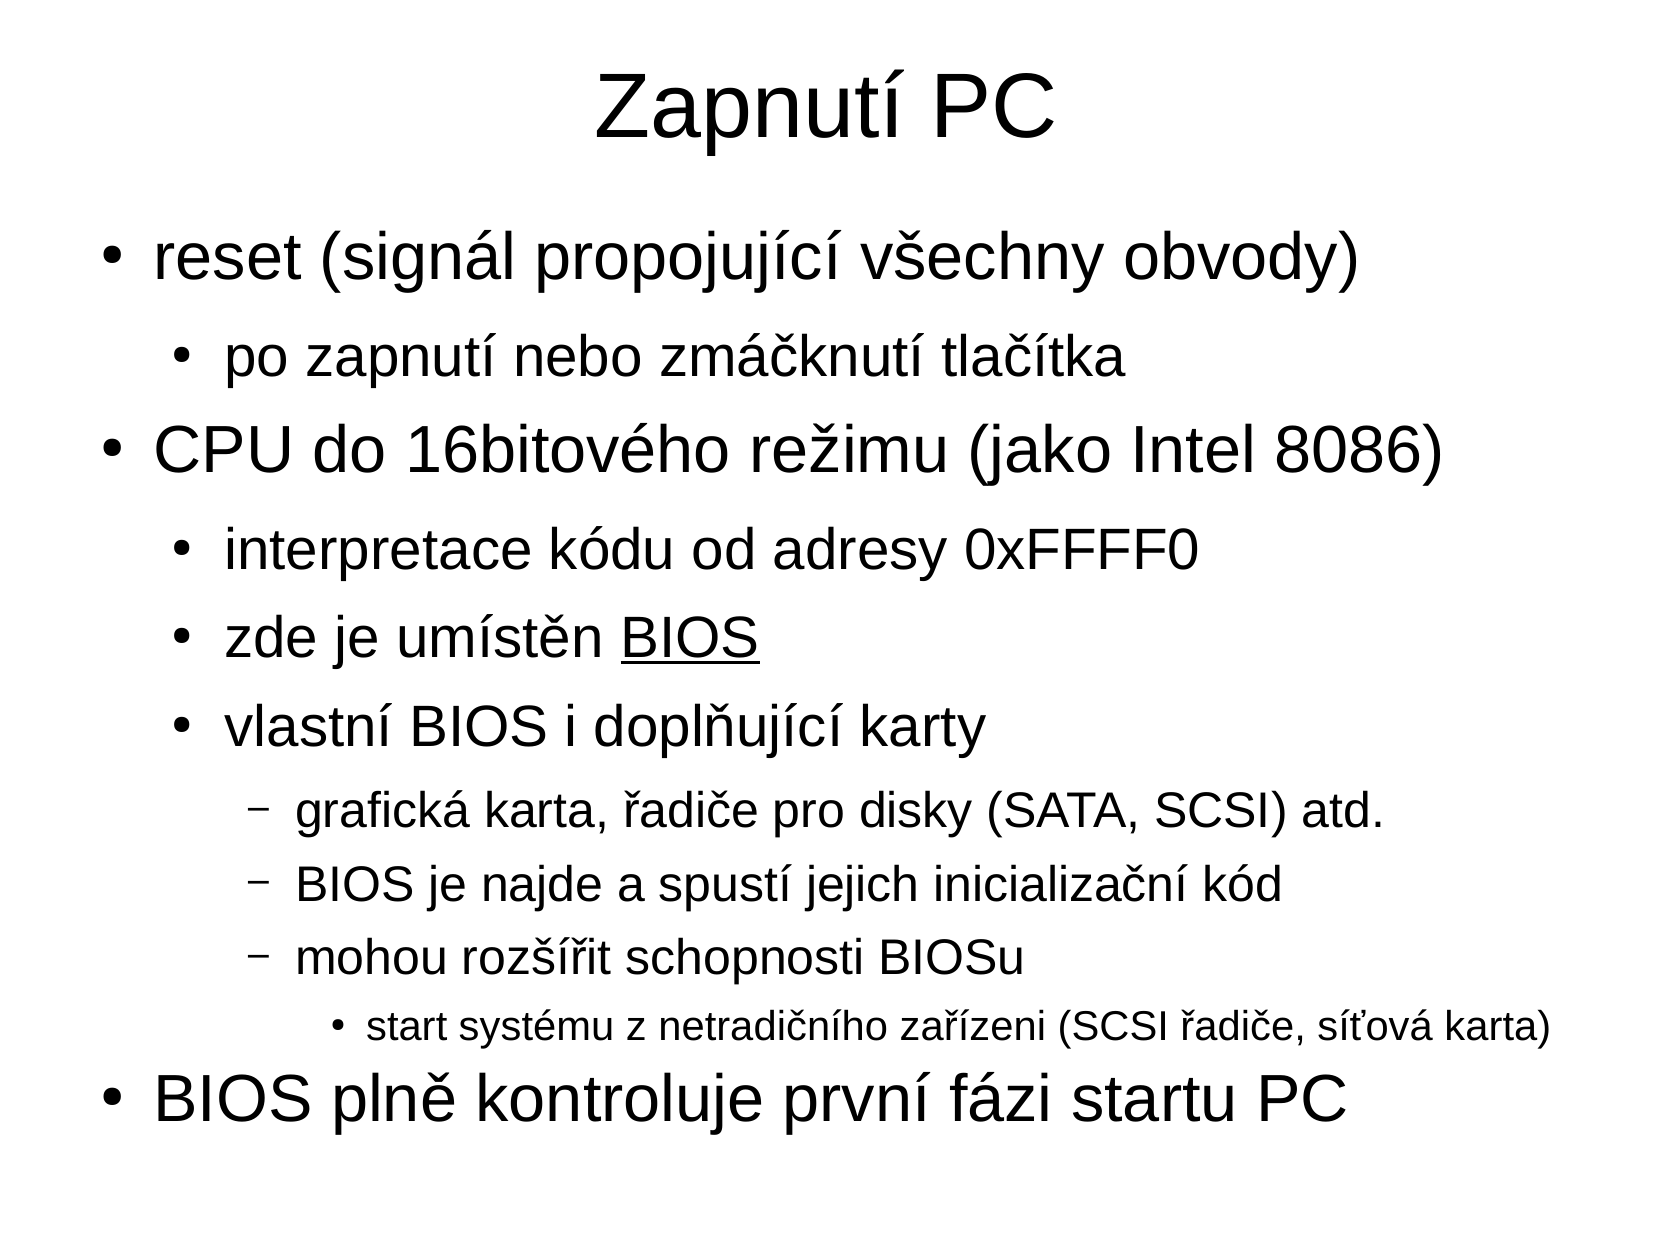

# Zapnutí PC
reset (signál propojující všechny obvody)
po zapnutí nebo zmáčknutí tlačítka
CPU do 16bitového režimu (jako Intel 8086)
interpretace kódu od adresy 0xFFFF0
zde je umístěn BIOS
vlastní BIOS i doplňující karty
grafická karta, řadiče pro disky (SATA, SCSI) atd.
BIOS je najde a spustí jejich inicializační kód
mohou rozšířit schopnosti BIOSu
start systému z netradičního zařízeni (SCSI řadiče, síťová karta)
BIOS plně kontroluje první fázi startu PC